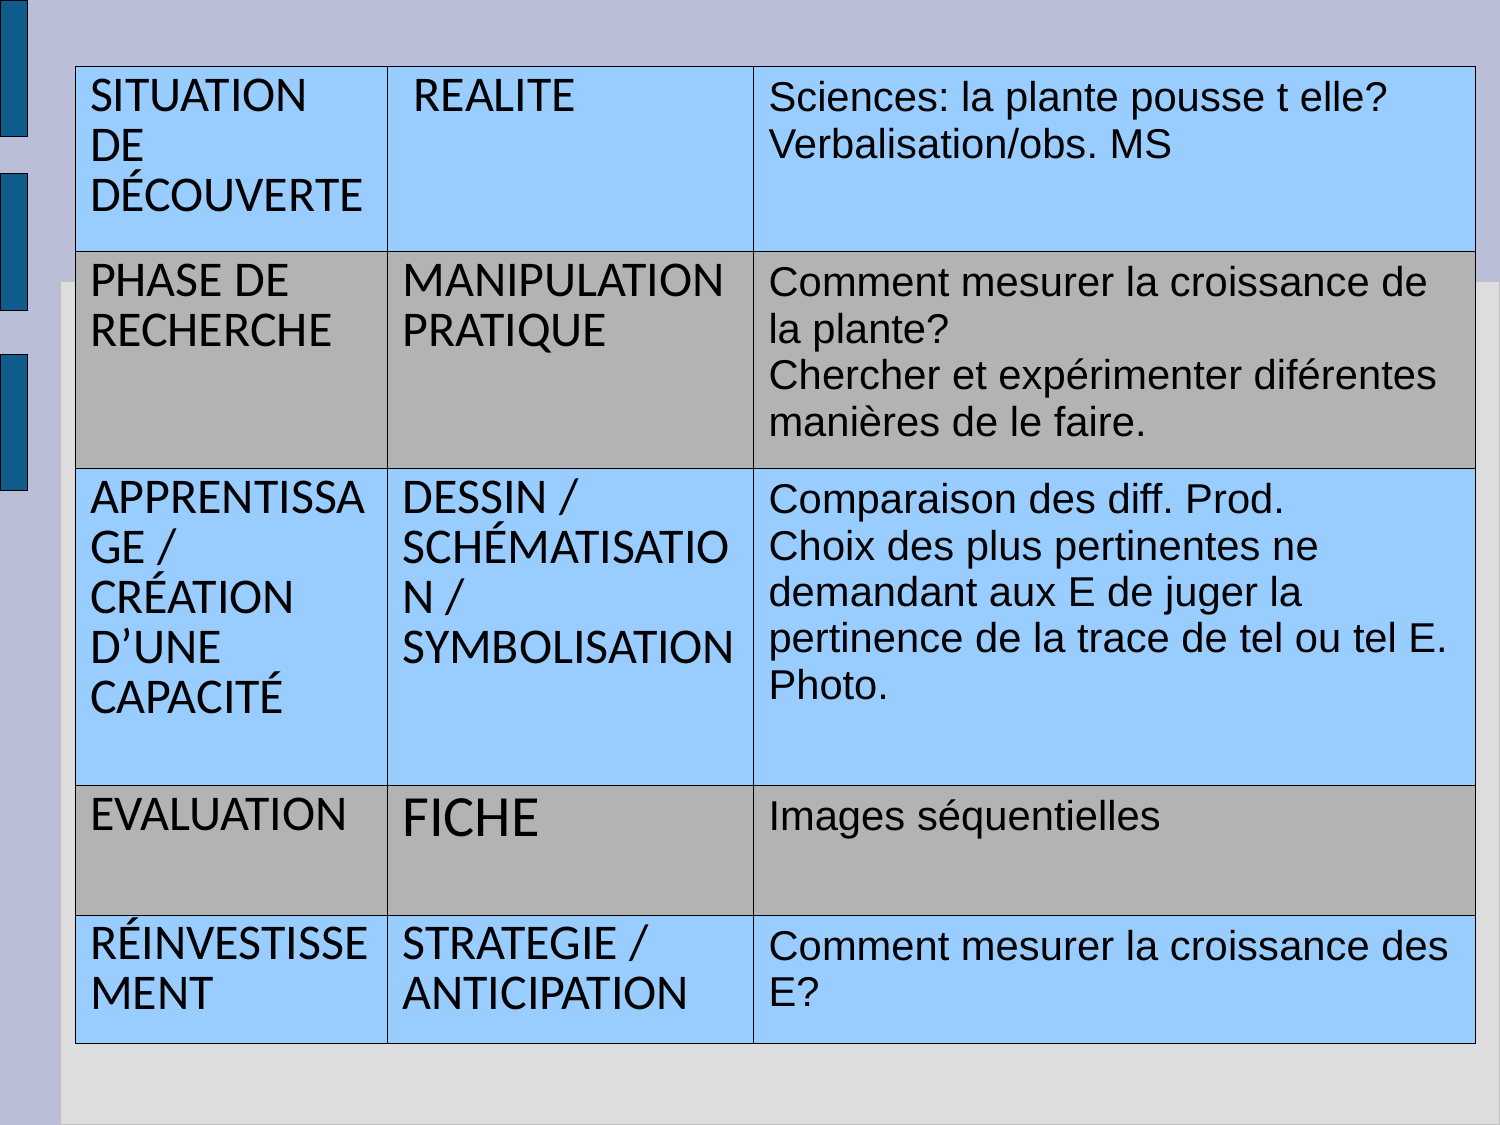

| SITUATION DE DÉCOUVERTE | REALITE | Sciences: la plante pousse t elle? Verbalisation/obs. MS |
| --- | --- | --- |
| PHASE DE RECHERCHE | MANIPULATION PRATIQUE | Comment mesurer la croissance de la plante? Chercher et expérimenter diférentes manières de le faire. |
| APPRENTISSAGE / CRÉATION D’UNE CAPACITÉ | DESSIN / SCHÉMATISATION / SYMBOLISATION | Comparaison des diff. Prod. Choix des plus pertinentes ne demandant aux E de juger la pertinence de la trace de tel ou tel E. Photo. |
| EVALUATION | FICHE | Images séquentielles |
| RÉINVESTISSEMENT | STRATEGIE / ANTICIPATION | Comment mesurer la croissance des E? |